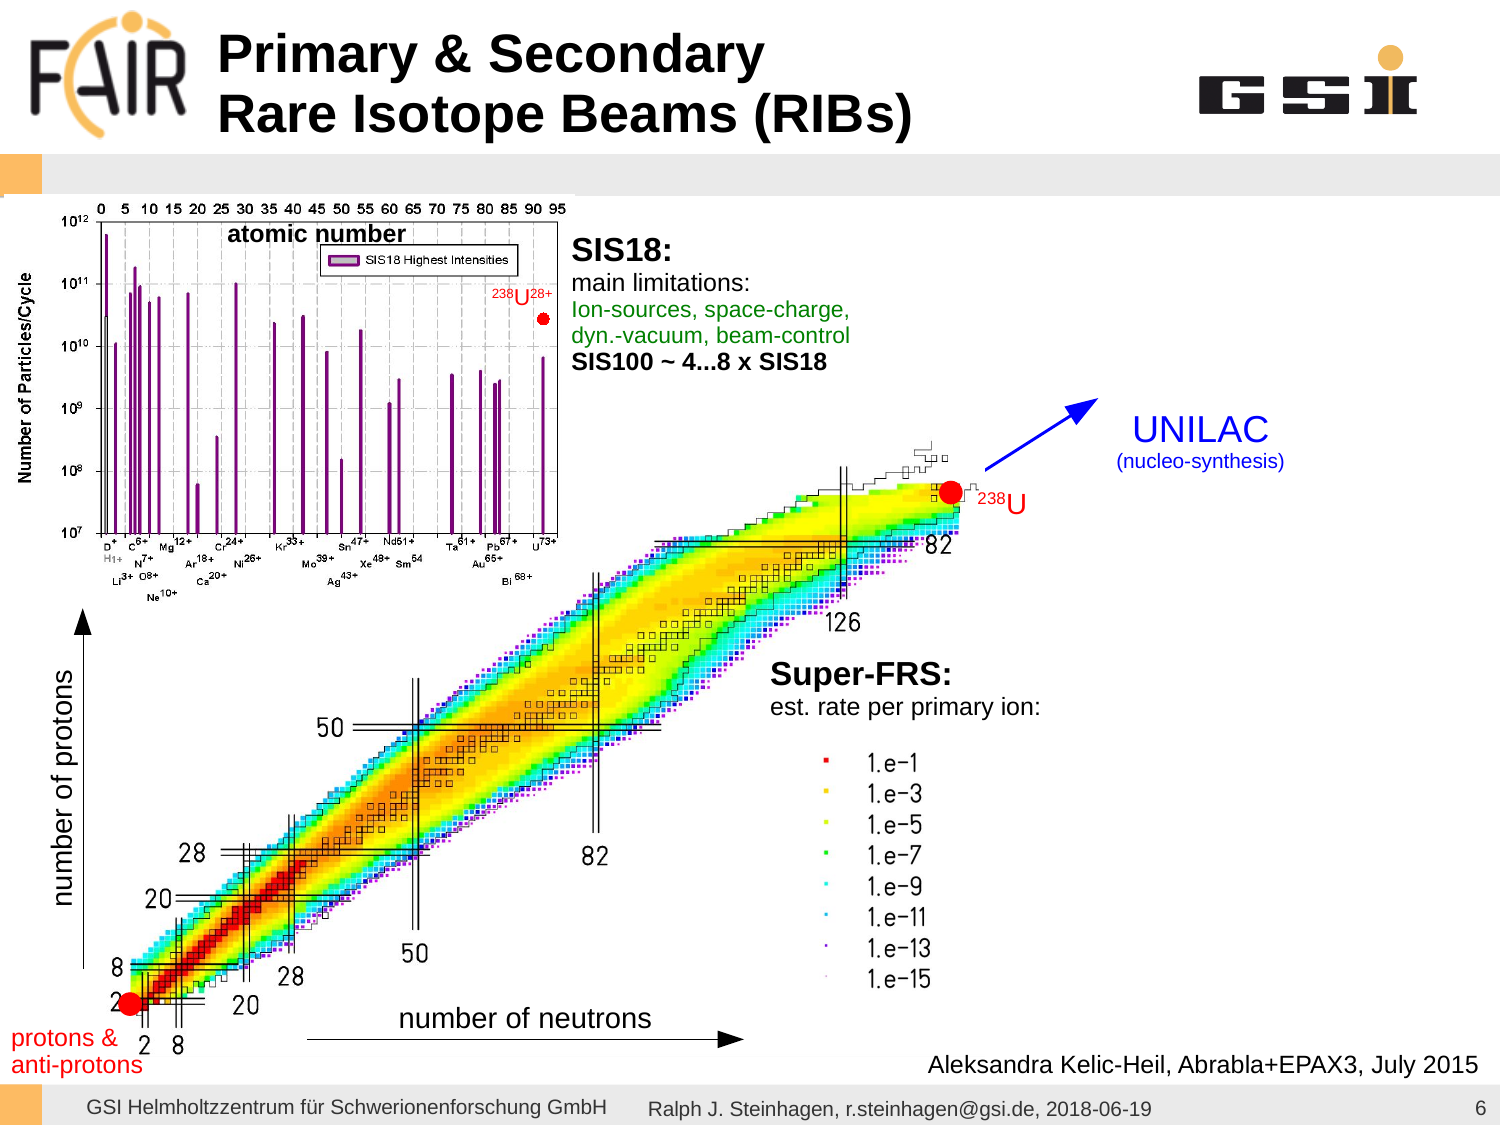

# Primary & Secondary Rare Isotope Beams (RIBs)
atomic number
238U28+
SIS18:
main limitations:
Ion-sources, space-charge,
dyn.-vacuum, beam-control
SIS100 ~ 4...8 x SIS18
UNILAC
(nucleo-synthesis)
Super-FRS:
est. rate per primary ion:
Aleksandra Kelic-Heil, Abrabla+EPAX3, July 2015
238U
number of protons
protons &
anti-protons
number of neutrons